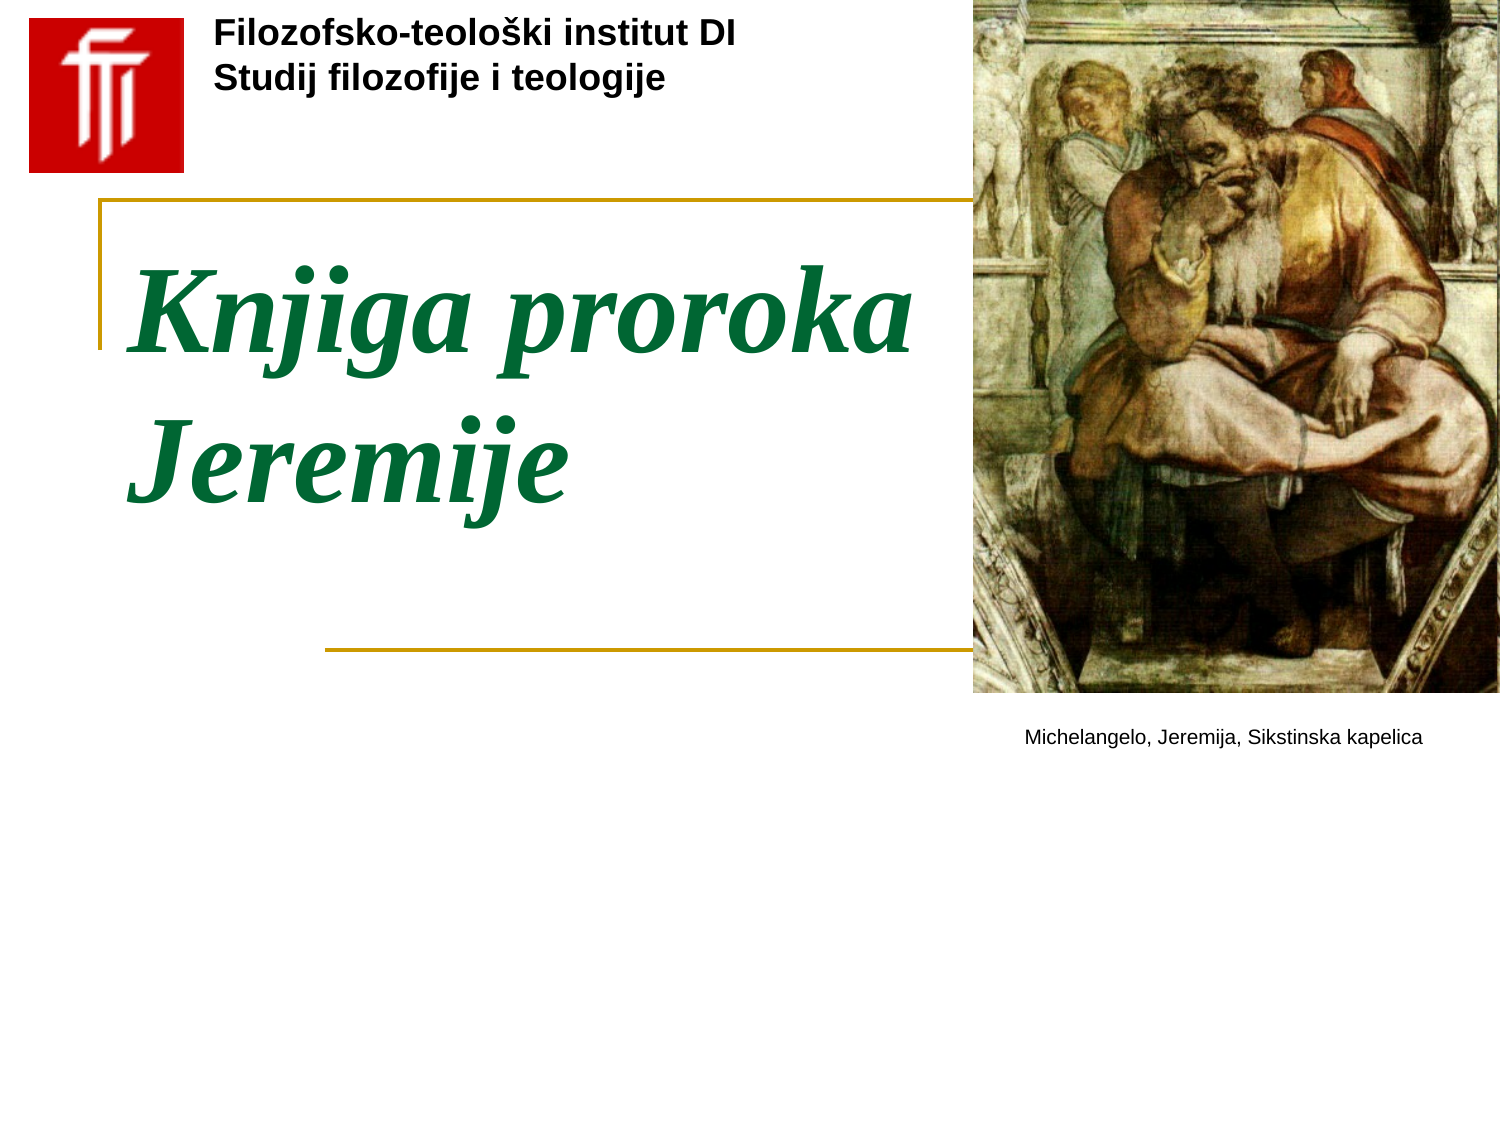

Filozofsko-teološki institut DI
Studij filozofije i teologije
# Knjiga proroka Jeremije
Michelangelo, Jeremija, Sikstinska kapelica